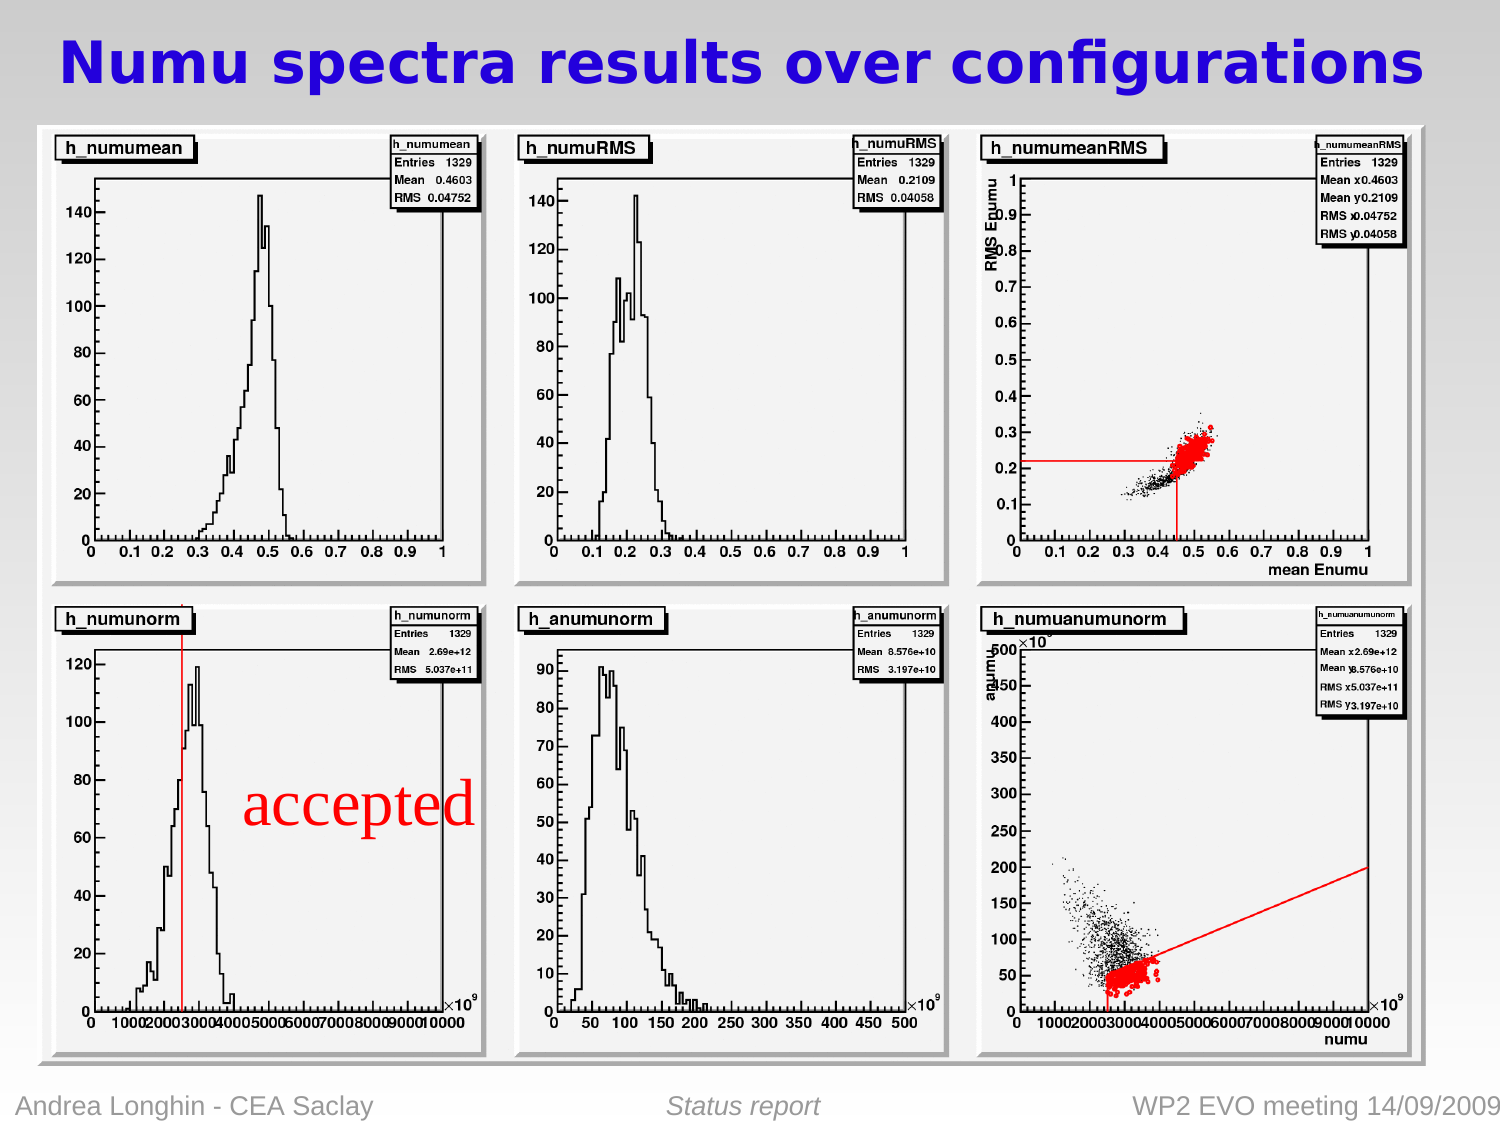

# Numu spectra results over configurations
accepted